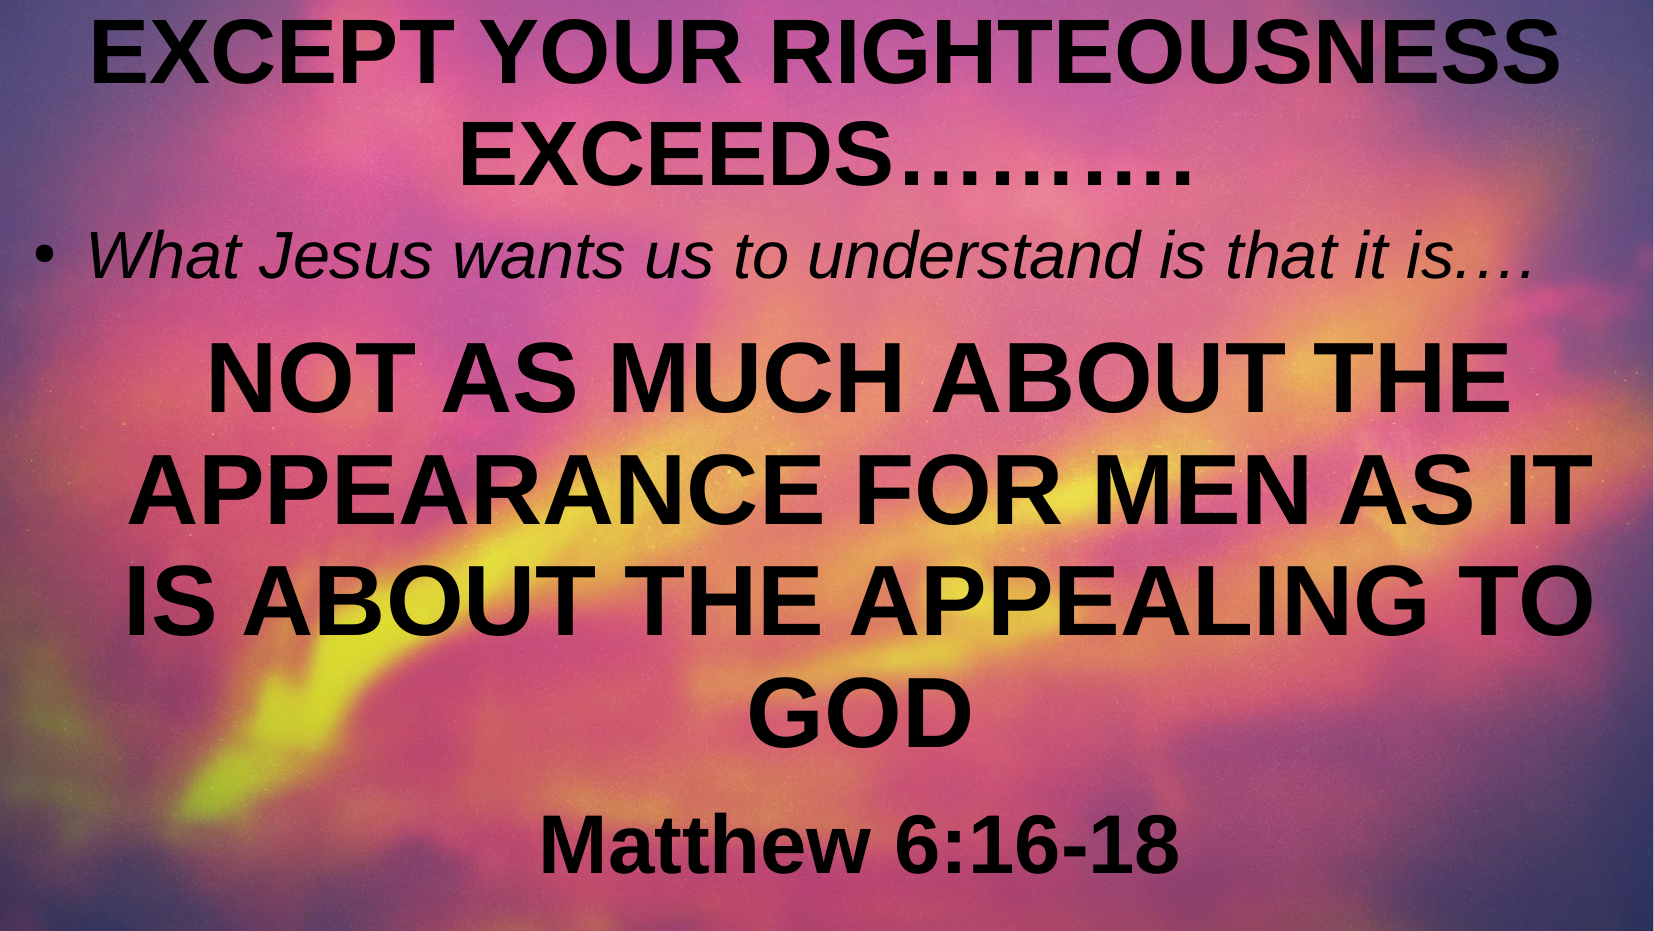

# EXCEPT YOUR RIGHTEOUSNESS EXCEEDS……….
What Jesus wants us to understand is that it is.…
NOT AS MUCH ABOUT THE APPEARANCE FOR MEN AS IT IS ABOUT THE APPEALING TO GOD
Matthew 6:16-18